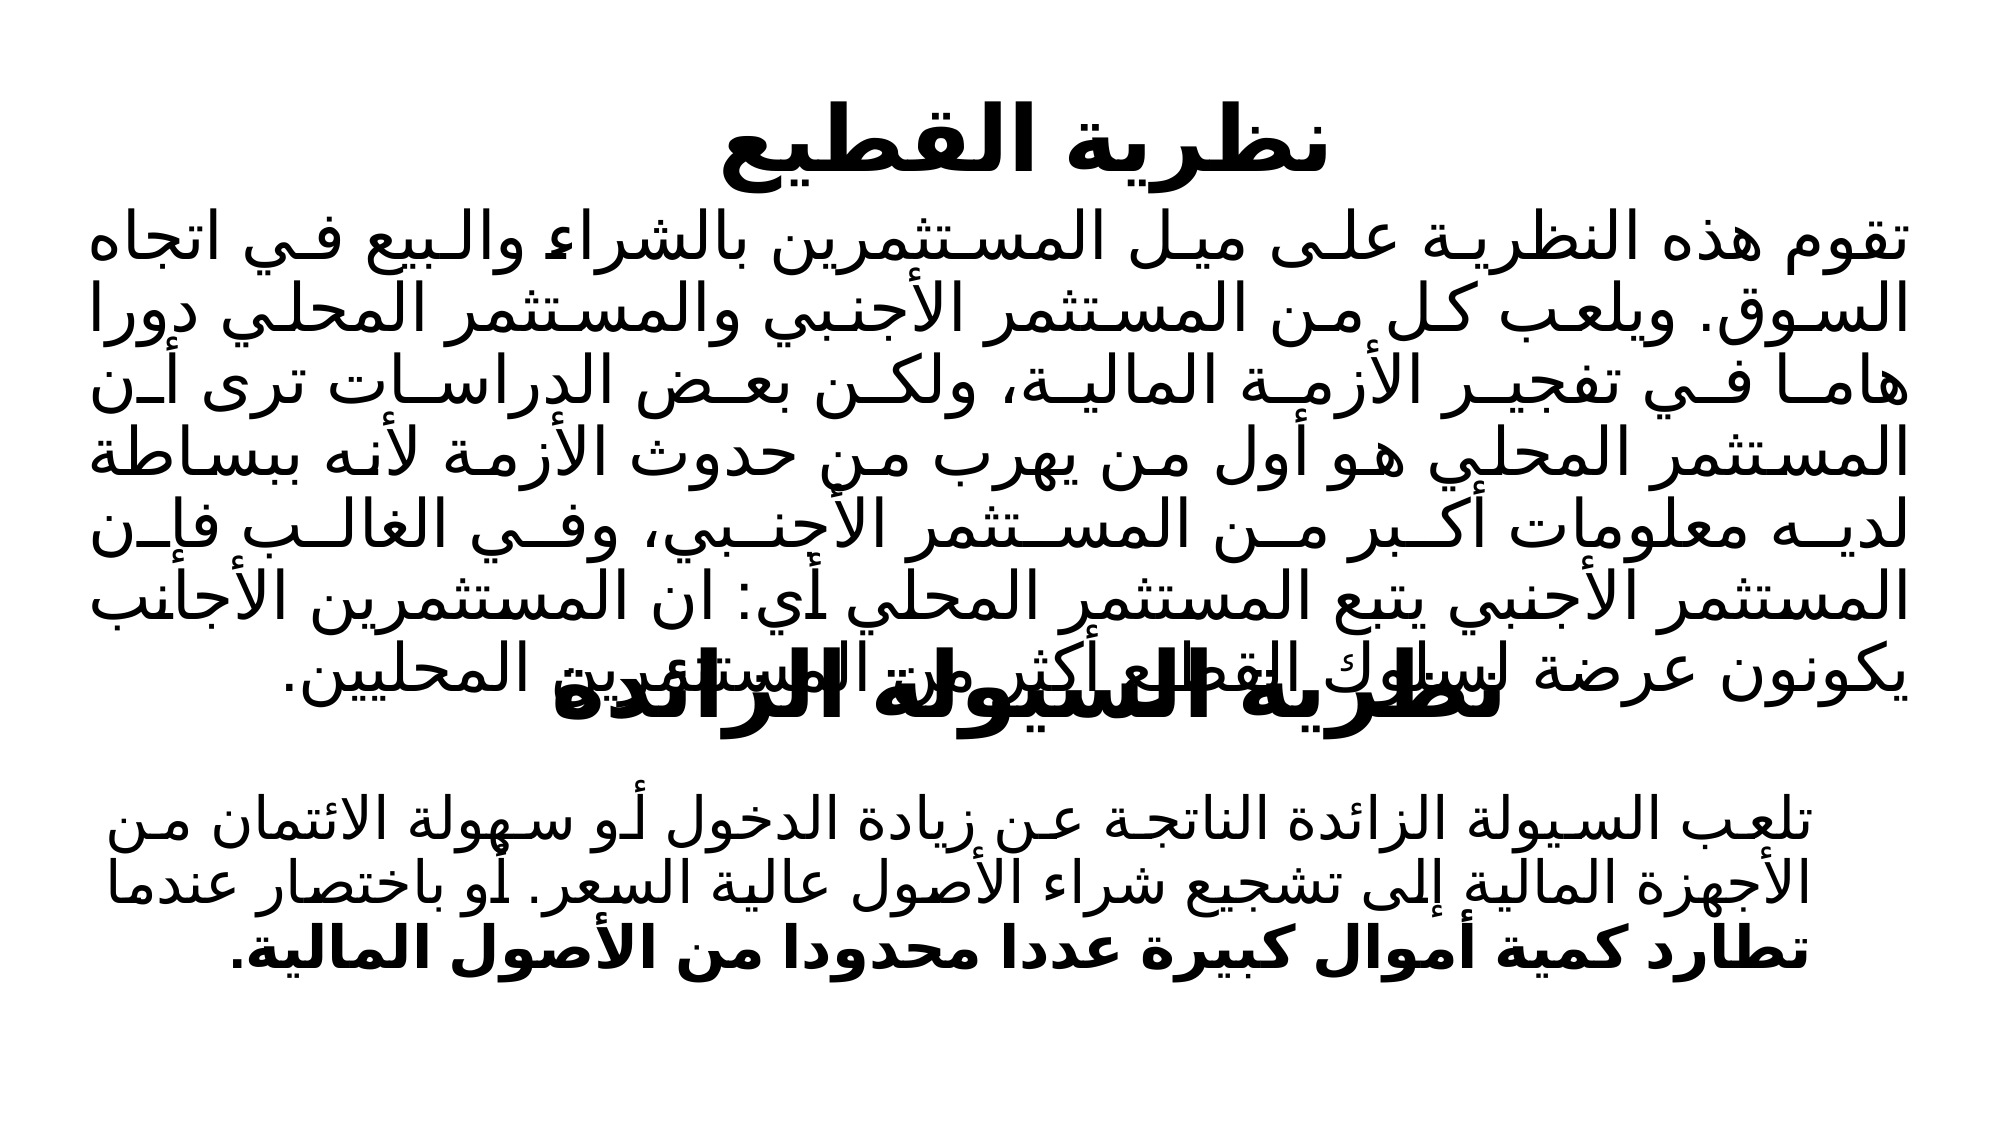

نظرية القطيع
تقوم هذه النظرية على ميل المستثمرين بالشراء والبيع في اتجاه السوق. ويلعب كل من المستثمر الأجنبي والمستثمر المحلي دورا هاما في تفجير الأزمة المالية، ولكن بعض الدراسات ترى أن المستثمر المحلي هو أول من يهرب من حدوث الأزمة لأنه ببساطة لديه معلومات أكبر من المستثمر الأجنبي، وفي الغالب فإن المستثمر الأجنبي يتبع المستثمر المحلي أي: ان المستثمرين الأجانب يكونون عرضة لسلوك القطيع أكثر من المستثمرين المحليين.
# نظرية السيولة الزائدة
تلعب السيولة الزائدة الناتجة عن زيادة الدخول أو سهولة الائتمان من الأجهزة المالية إلى تشجيع شراء الأصول عالية السعر. أو باختصار عندما تطارد كمية أموال كبيرة عددا محدودا من الأصول المالية.